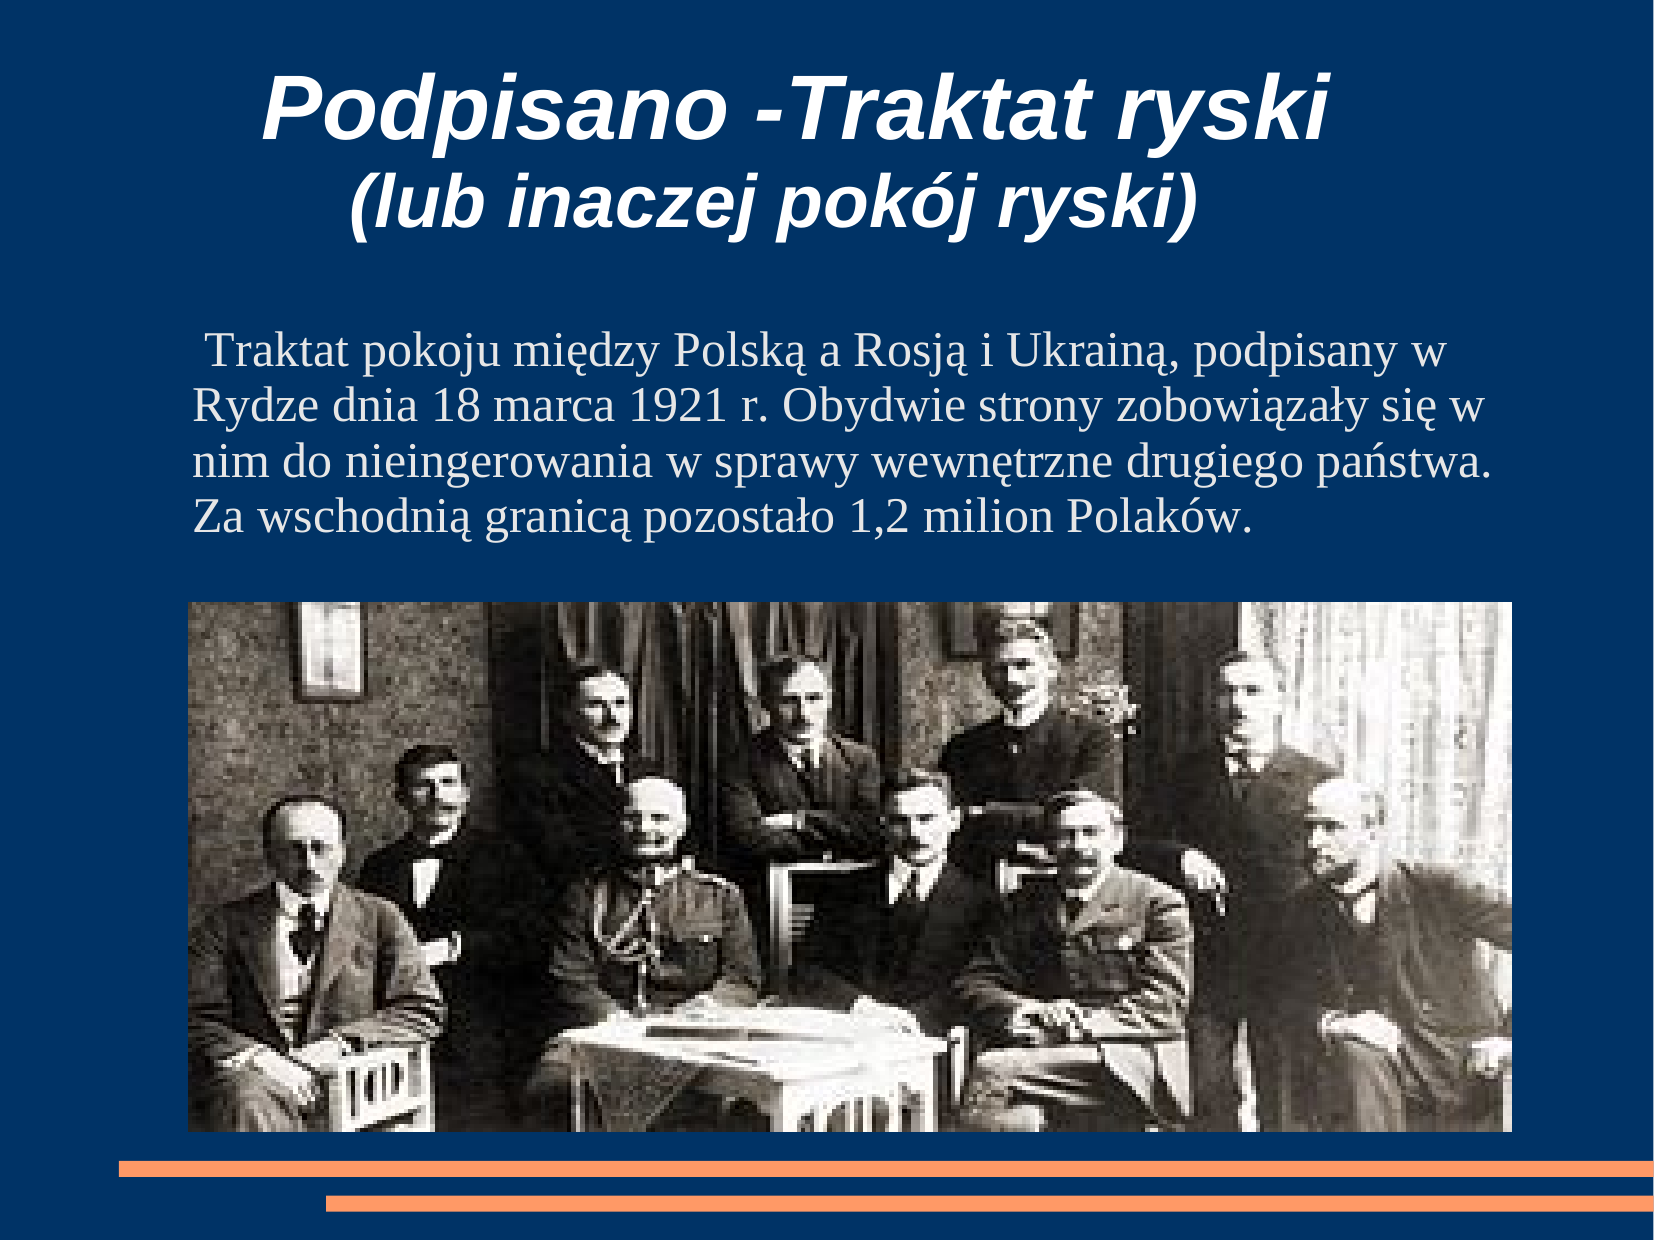

# Podpisano -Traktat ryski (lub inaczej pokój ryski)
 Traktat pokoju między Polską a Rosją i Ukrainą, podpisany w Rydze dnia 18 marca 1921 r. Obydwie strony zobowiązały się w nim do nieingerowania w sprawy wewnętrzne drugiego państwa.
Za wschodnią granicą pozostało 1,2 milion Polaków.